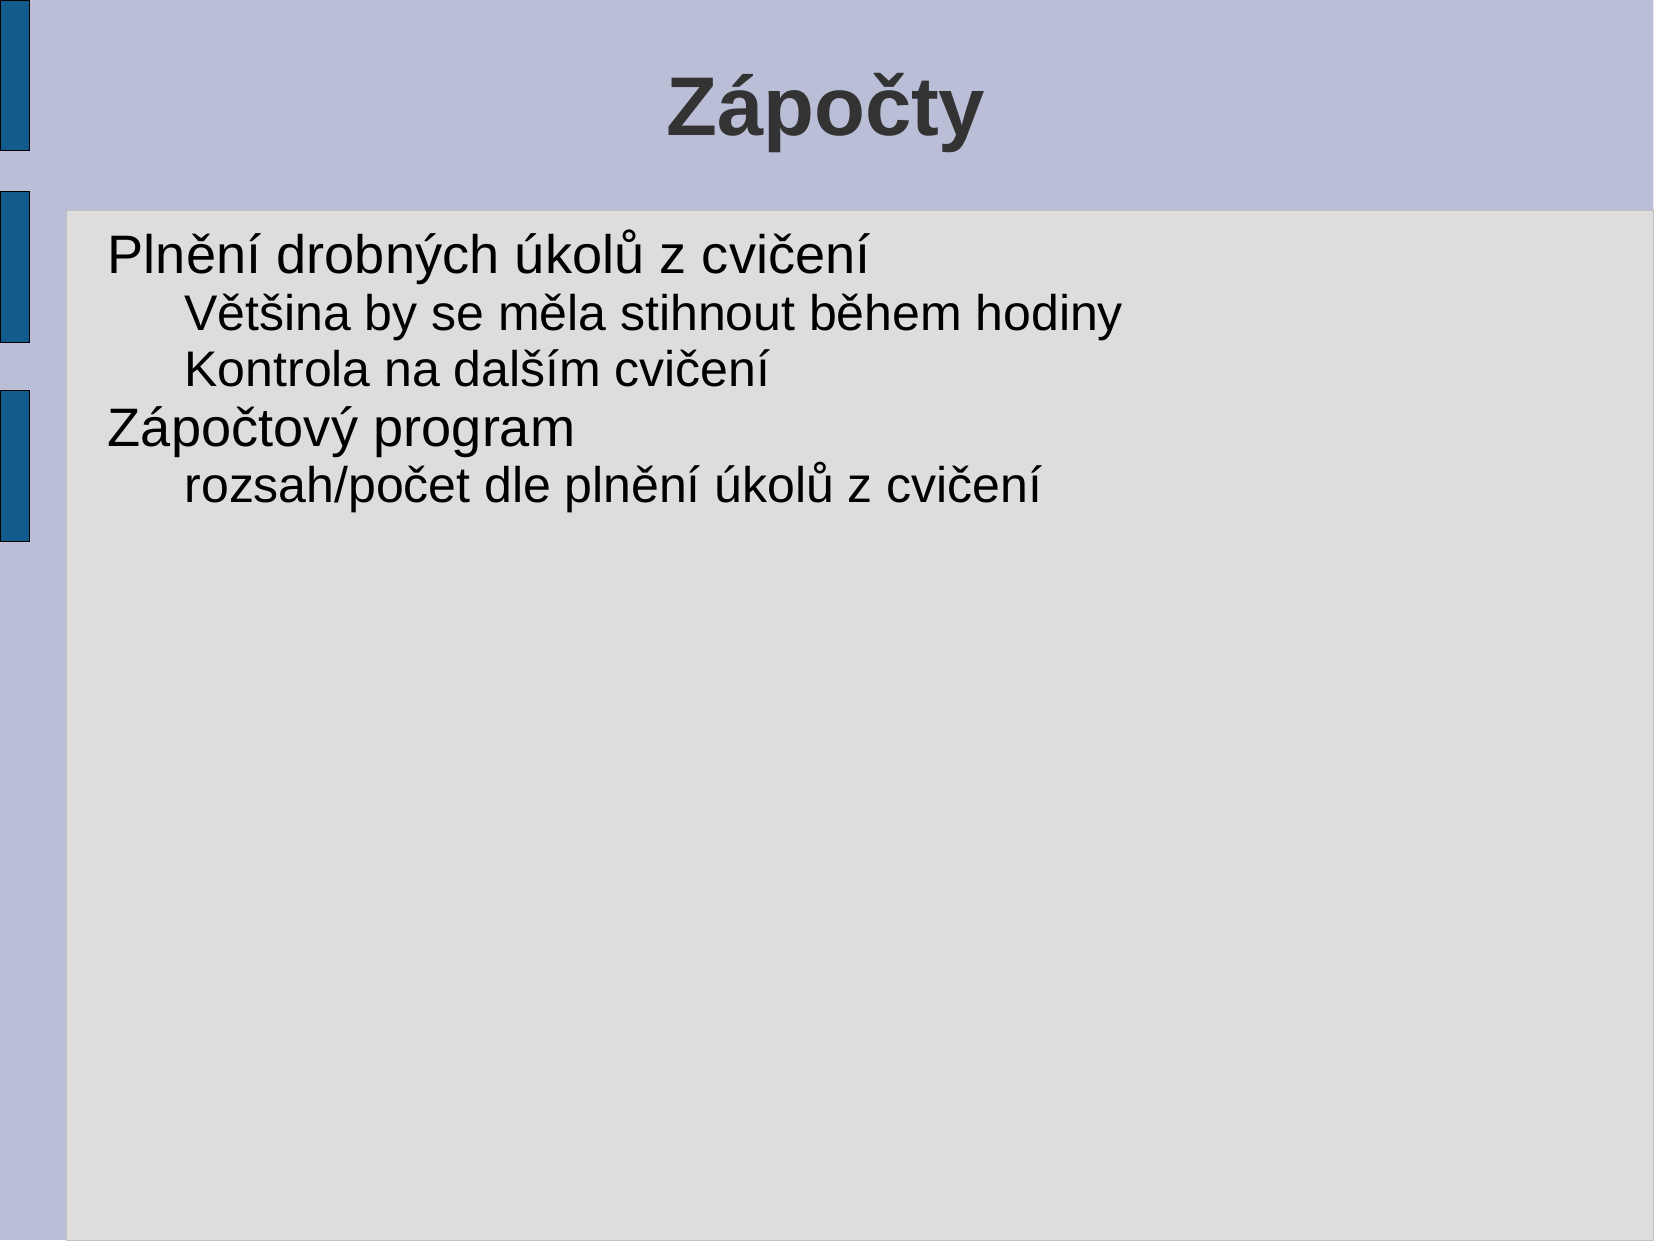

# Zápočty
Plnění drobných úkolů z cvičení
Většina by se měla stihnout během hodiny
Kontrola na dalším cvičení
Zápočtový program
rozsah/počet dle plnění úkolů z cvičení